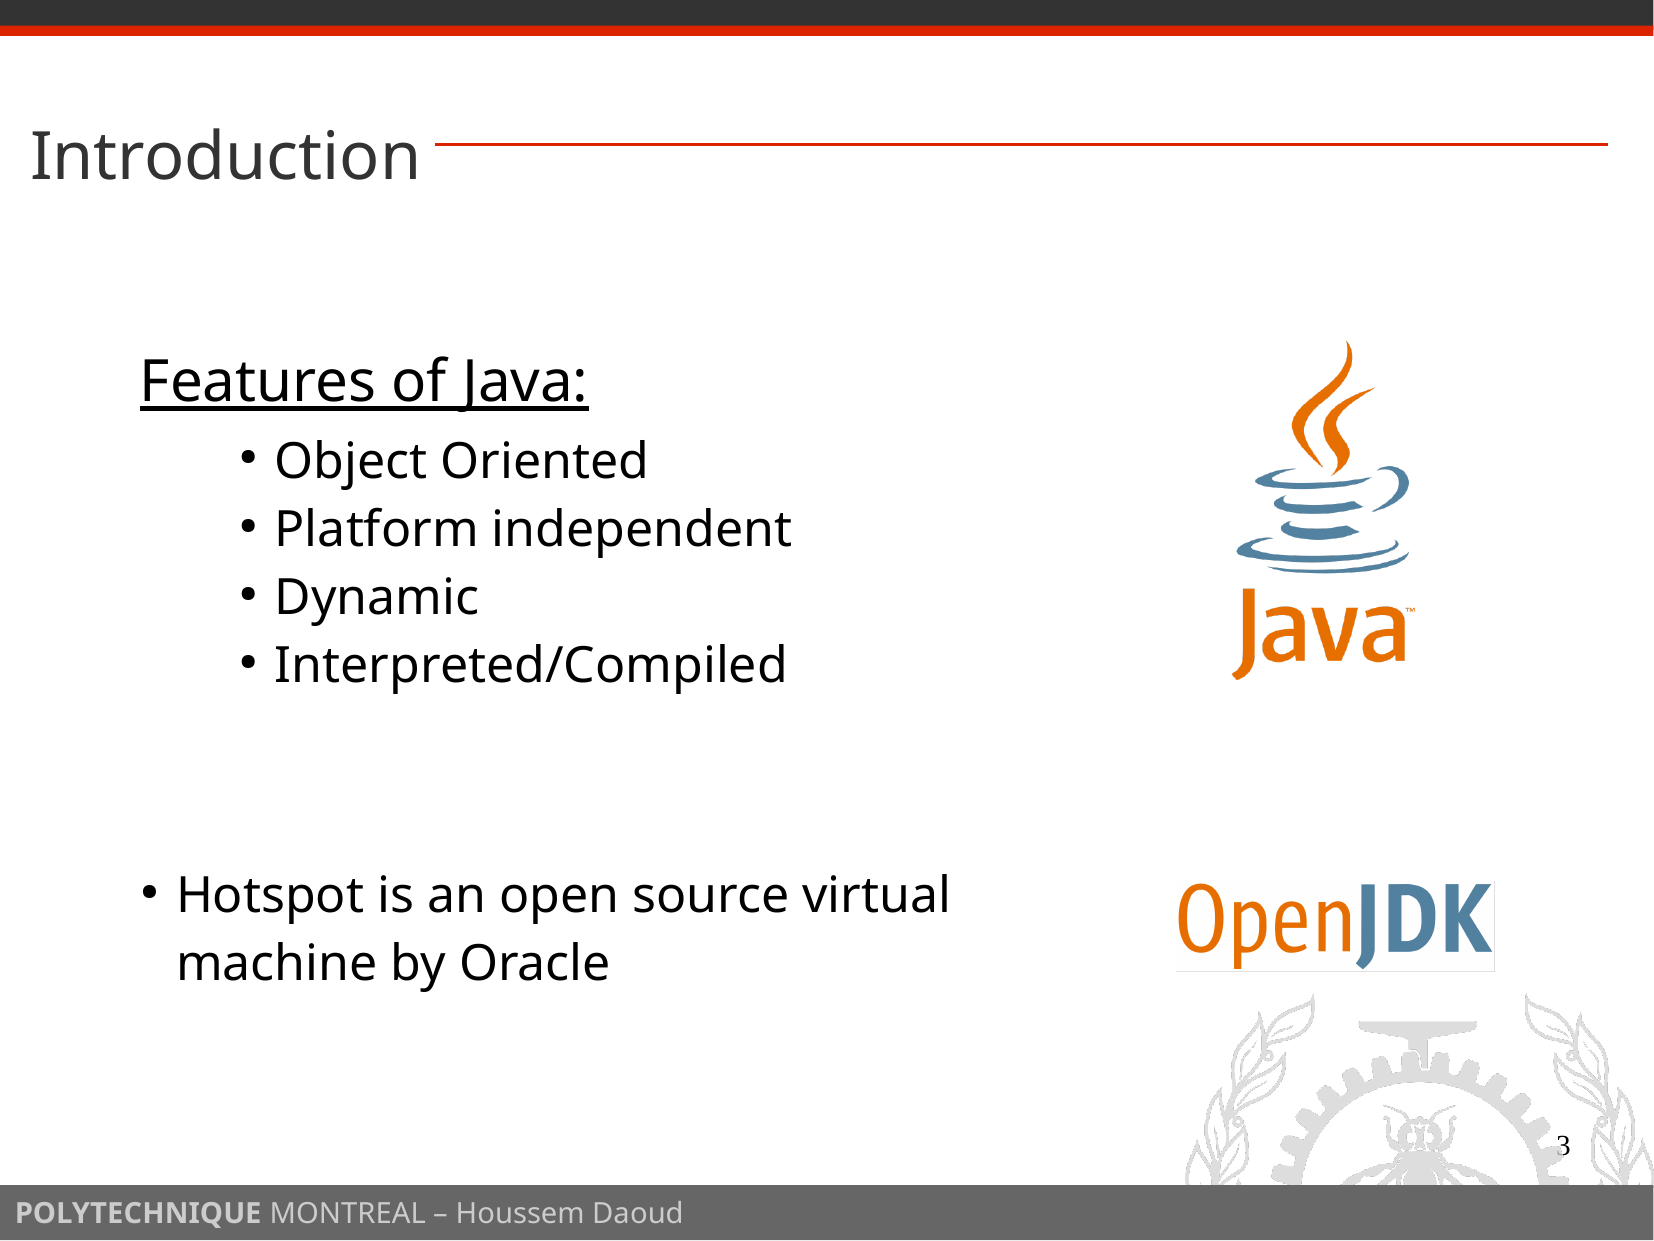

Introduction
Features of Java:
Object Oriented
Platform independent
Dynamic
Interpreted/Compiled
Hotspot is an open source virtual machine by Oracle
3
POLYTECHNIQUE MONTREAL – Houssem Daoud